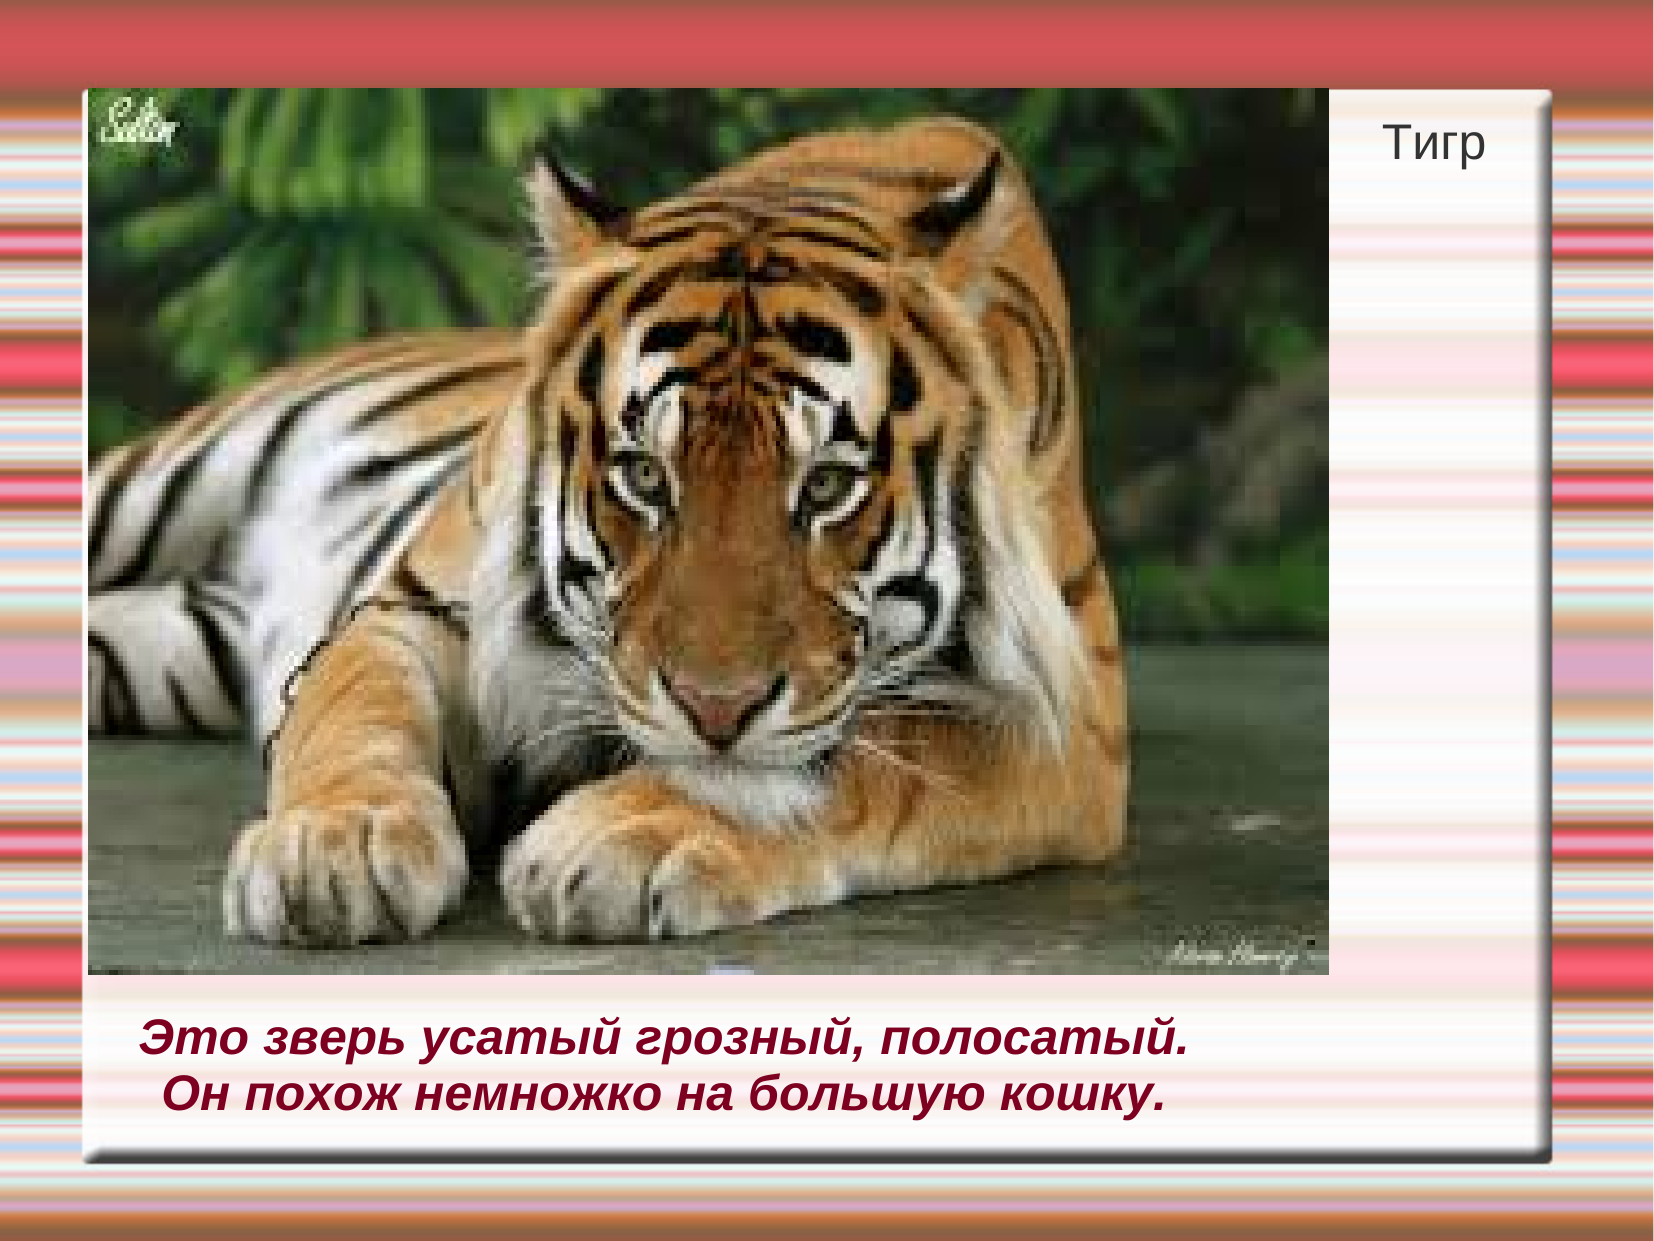

Тигр
# Это зверь усатый грозный, полосатый. Он похож немножко на большую кошку.